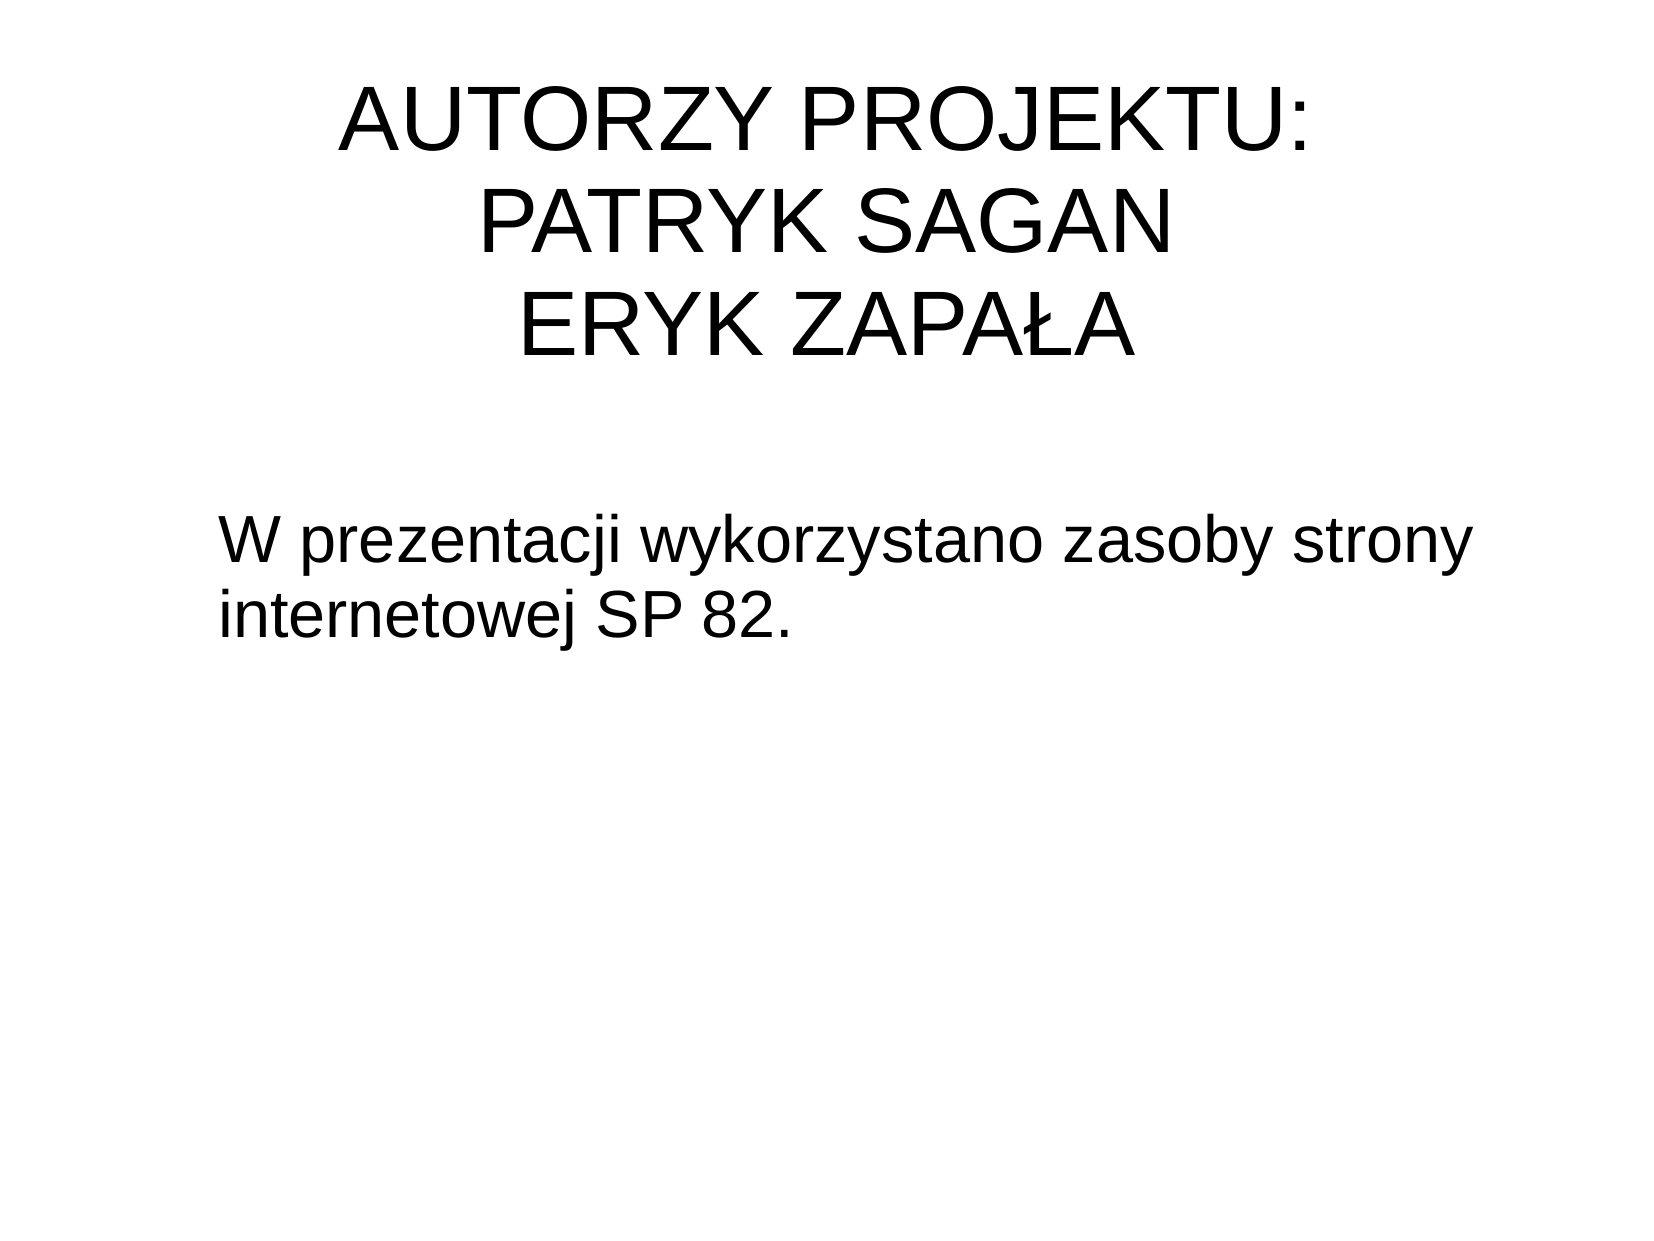

# AUTORZY PROJEKTU: PATRYK SAGAN ERYK ZAPAŁA
W prezentacji wykorzystano zasoby strony internetowej SP 82.